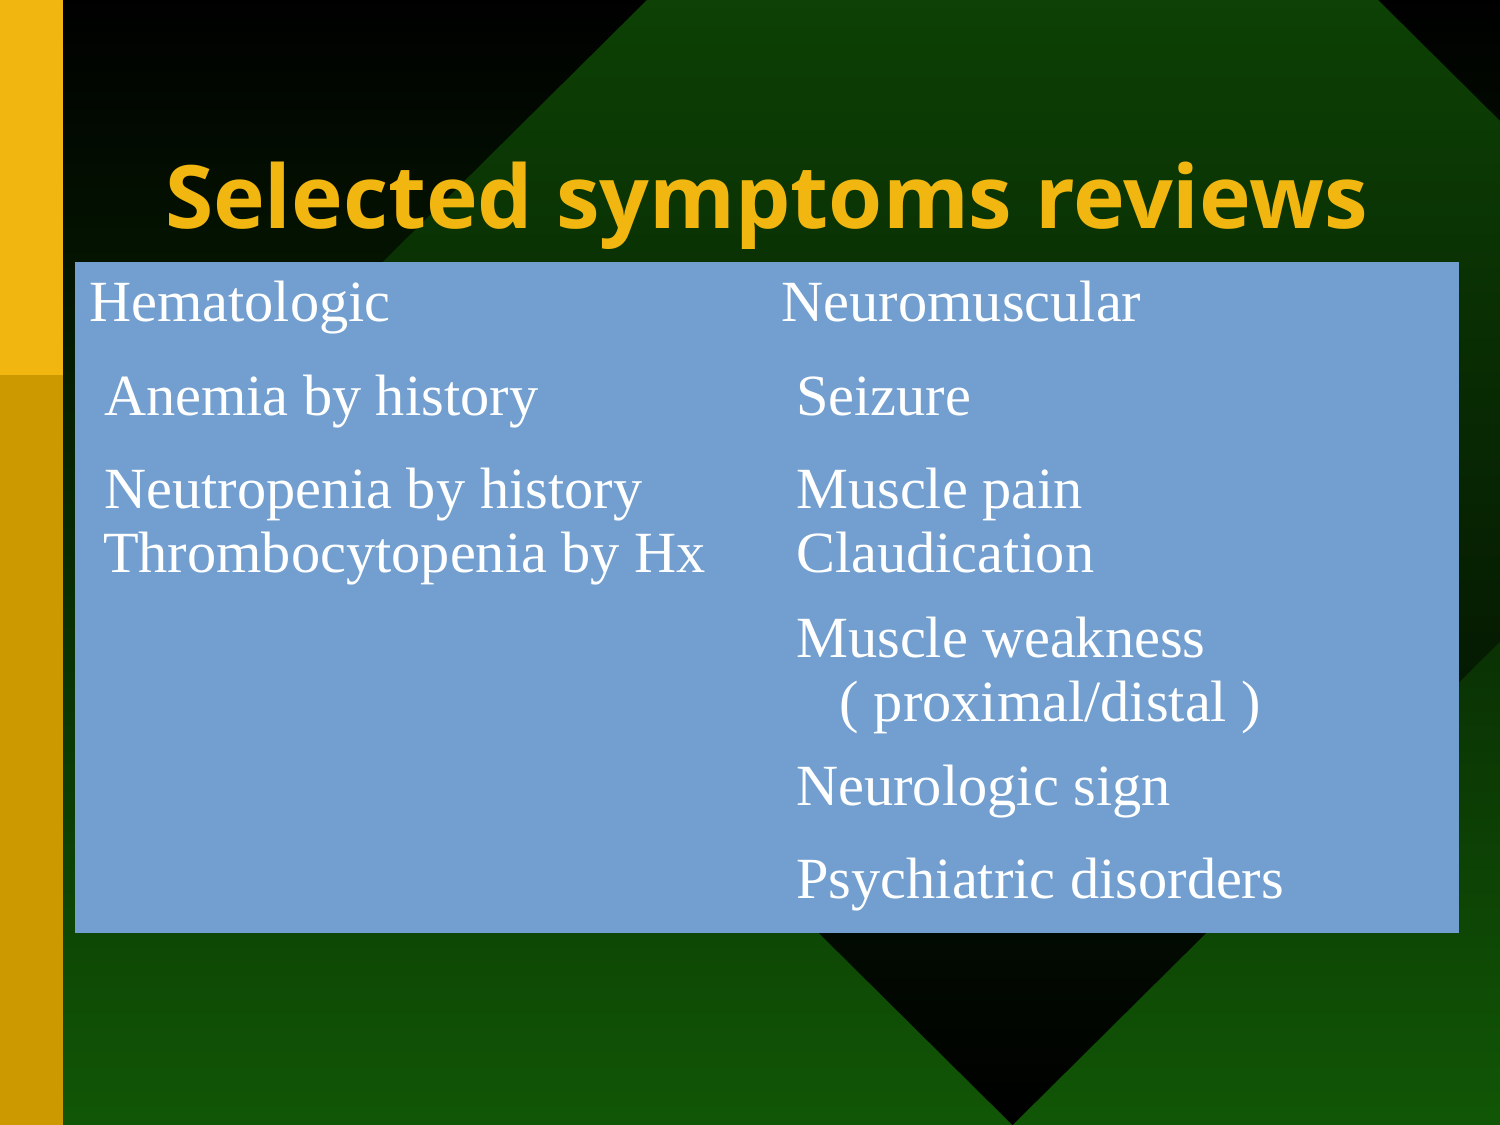

# Selected symptoms reviews
| Hematologic | Neuromuscular |
| --- | --- |
| Anemia by history | Seizure |
| Neutropenia by history Thrombocytopenia by Hx | Muscle pain Claudication |
| | Muscle weakness ( proximal/distal ) |
| | Neurologic sign |
| | Psychiatric disorders |